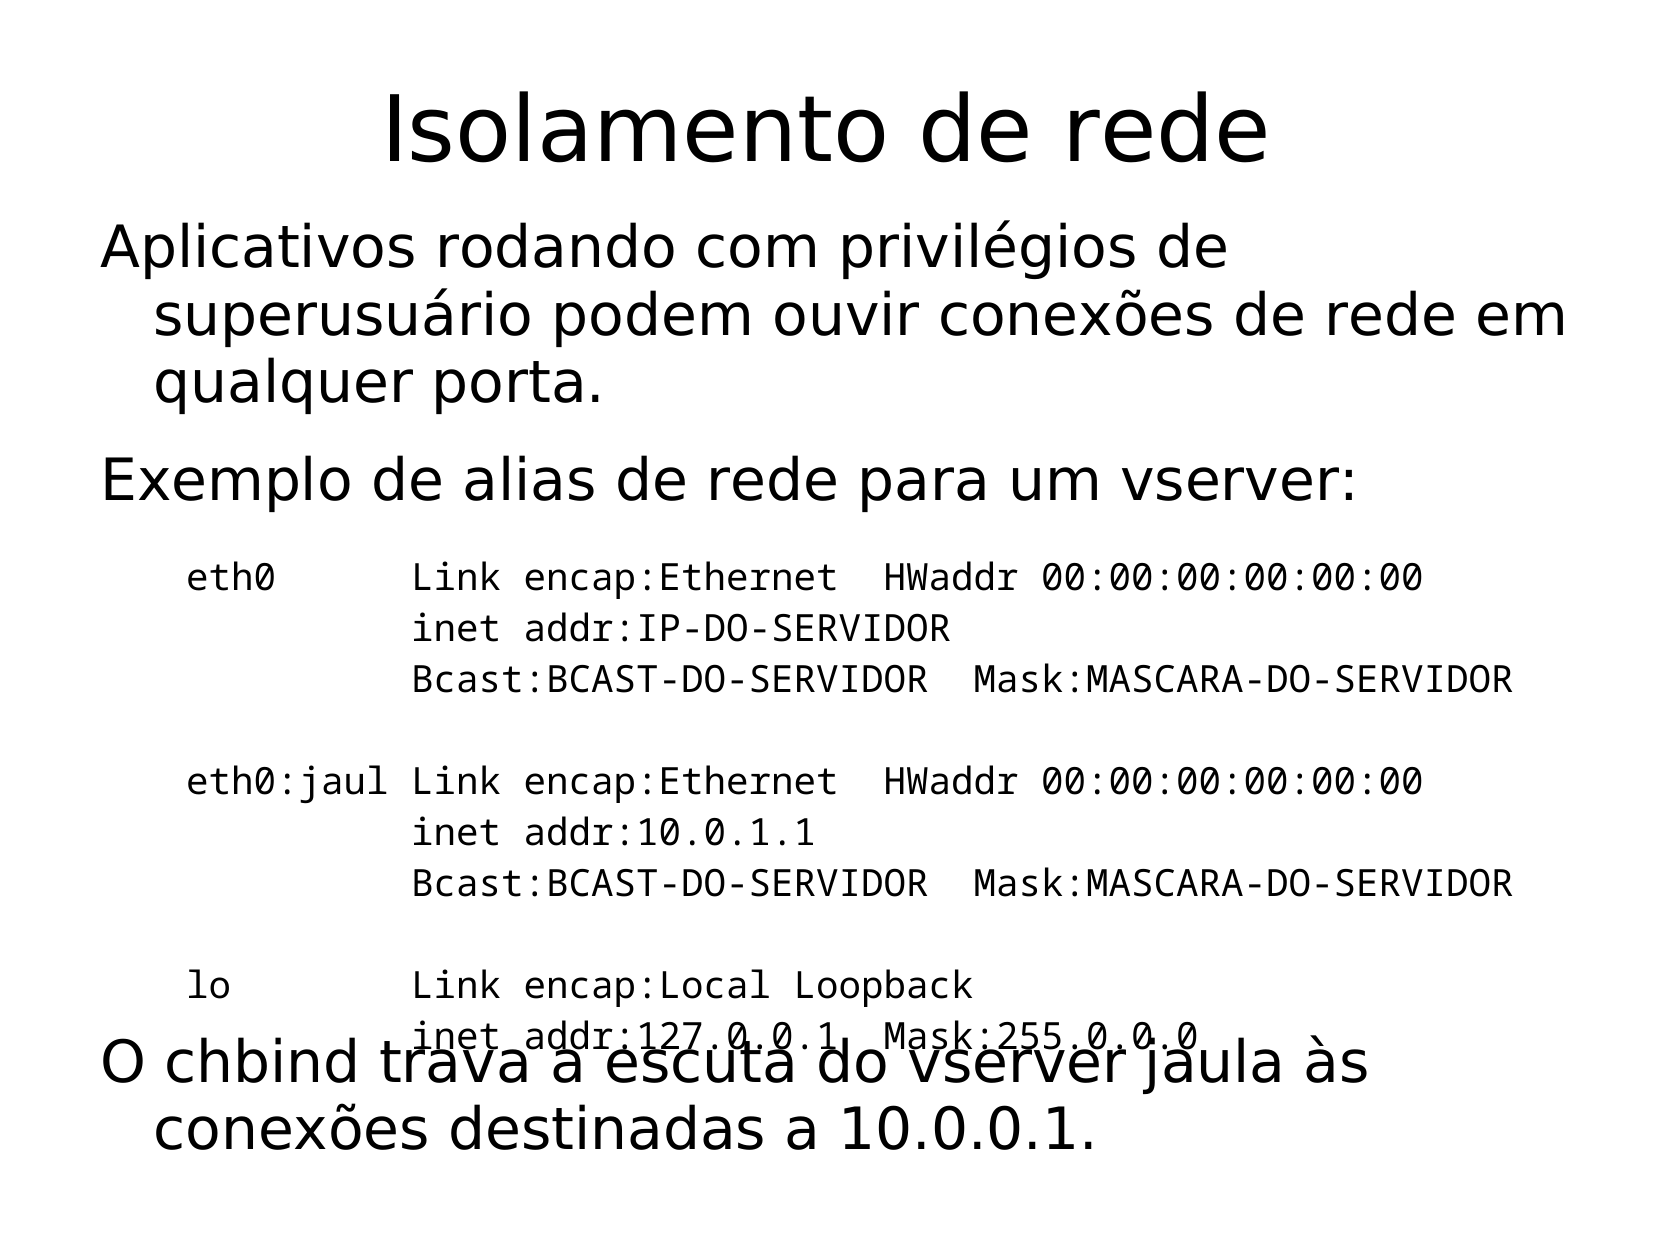

# Isolamento de rede
Aplicativos rodando com privilégios de superusuário podem ouvir conexões de rede em qualquer porta.
Exemplo de alias de rede para um vserver:
eth0 Link encap:Ethernet HWaddr 00:00:00:00:00:00
 inet addr:IP-DO-SERVIDOR
 Bcast:BCAST-DO-SERVIDOR Mask:MASCARA-DO-SERVIDOR
eth0:jaul Link encap:Ethernet HWaddr 00:00:00:00:00:00
 inet addr:10.0.1.1
 Bcast:BCAST-DO-SERVIDOR Mask:MASCARA-DO-SERVIDOR
lo Link encap:Local Loopback
 inet addr:127.0.0.1 Mask:255.0.0.0
O chbind trava a escuta do vserver jaula às conexões destinadas a 10.0.0.1.